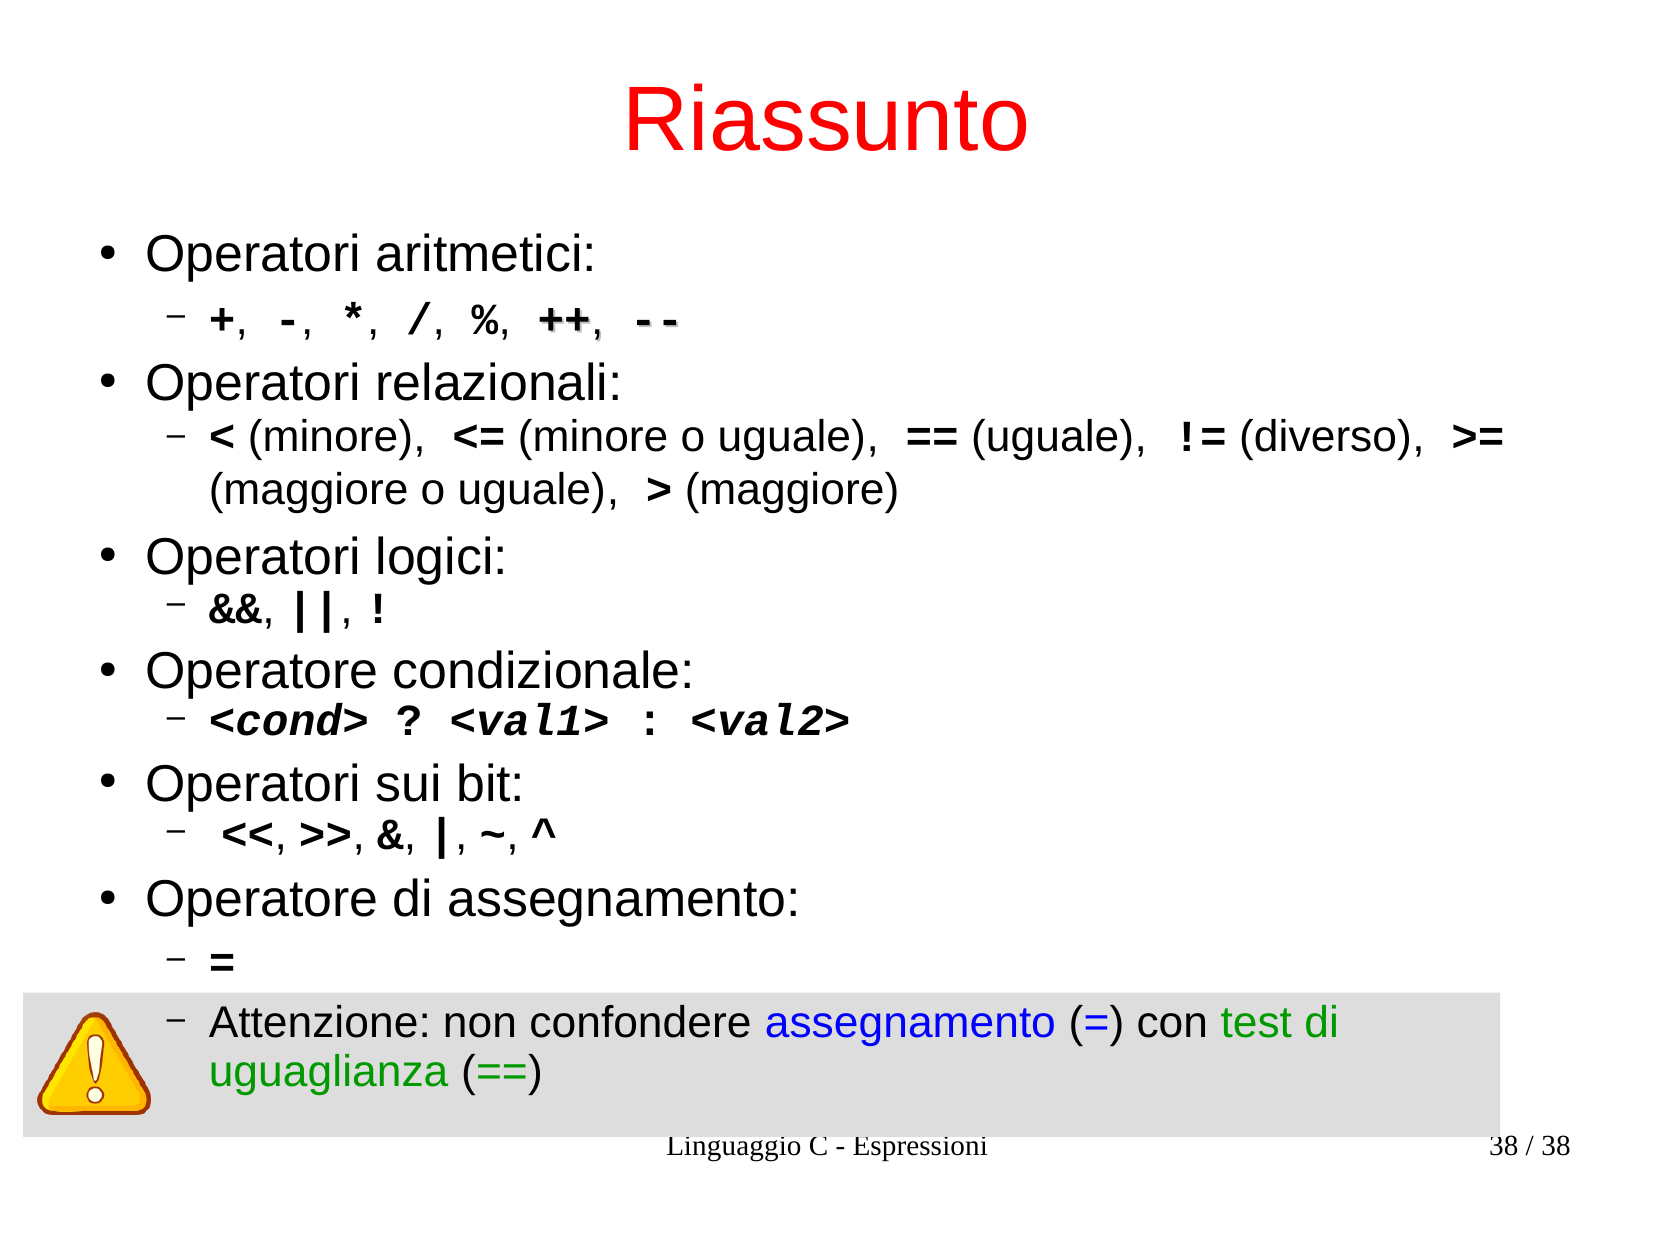

# Riassunto
Operatori aritmetici:
+, -, *, /, %, ++, --
Operatori relazionali:
< (minore), <= (minore o uguale), == (uguale), != (diverso), >= (maggiore o uguale), > (maggiore)
Operatori logici:
&&, ||, !
Operatore condizionale:
<cond> ? <val1> : <val2>
Operatori sui bit:
 <<, >>, &, |, ~, ^
Operatore di assegnamento:
=
Attenzione: non confondere assegnamento (=) con test di uguaglianza (==)
Linguaggio C - Espressioni
38